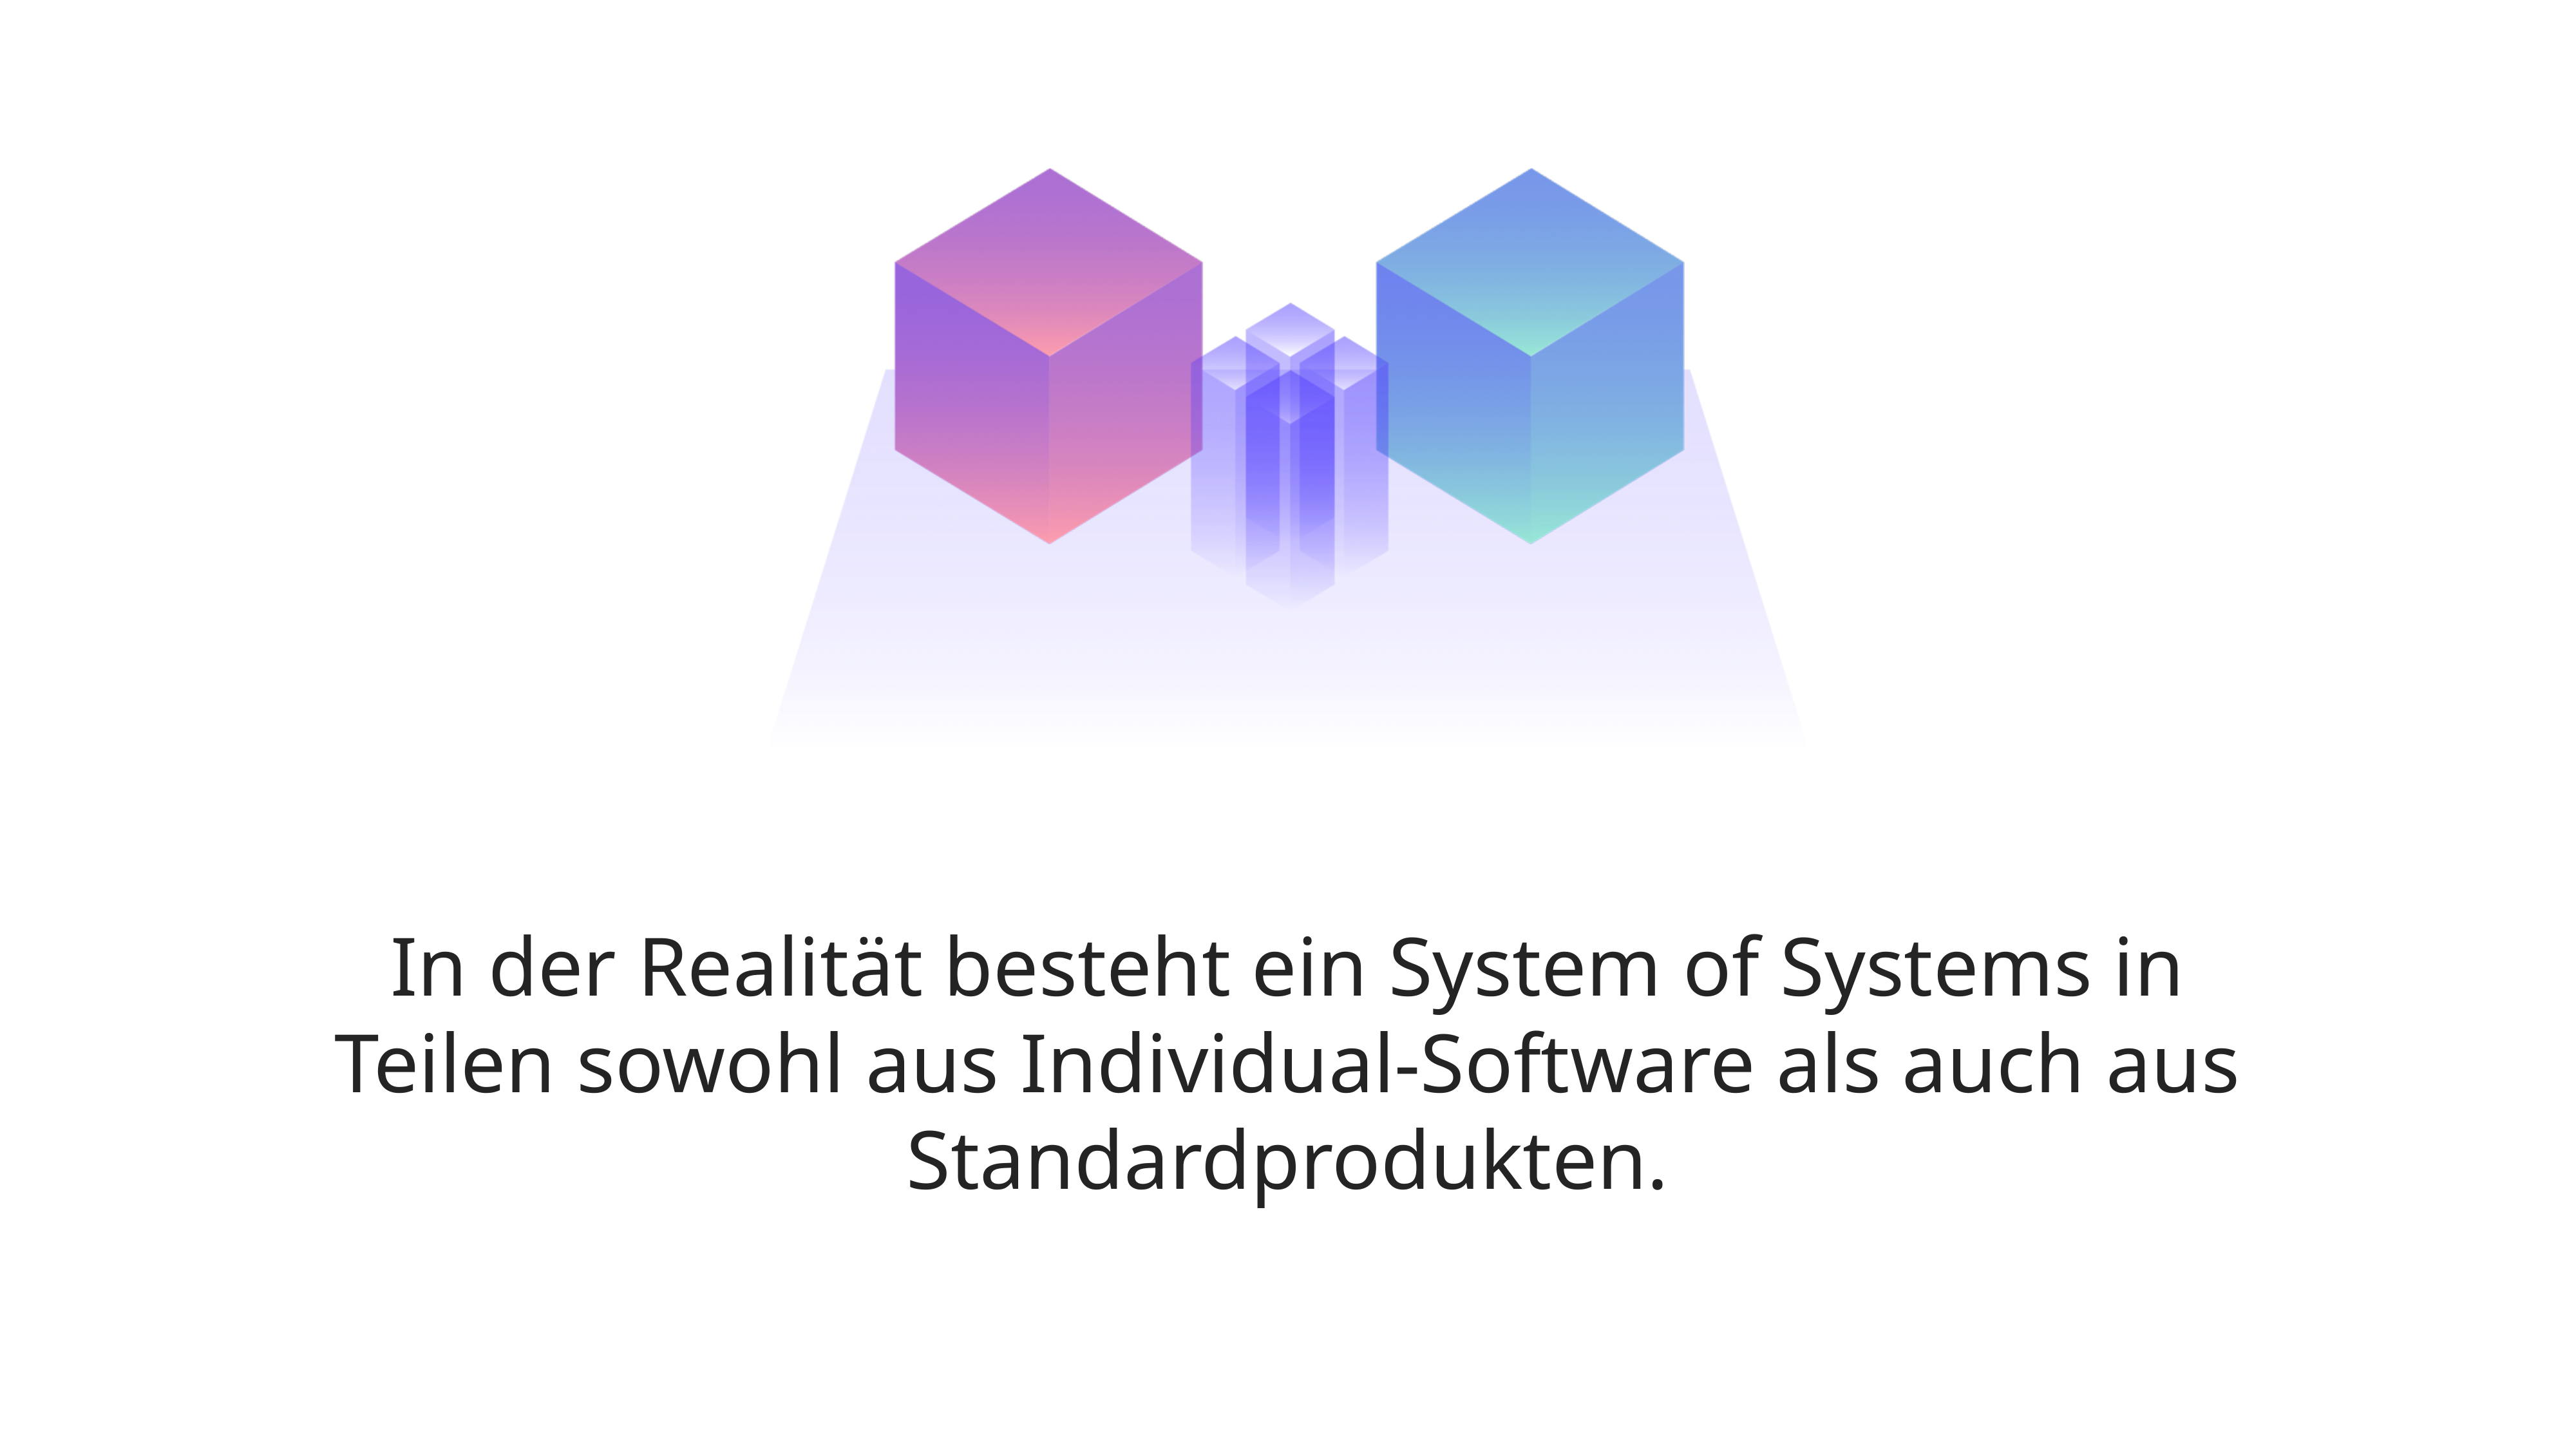

# In der Realität besteht ein System of Systems in Teilen sowohl aus Individual-Software als auch aus Standardprodukten.